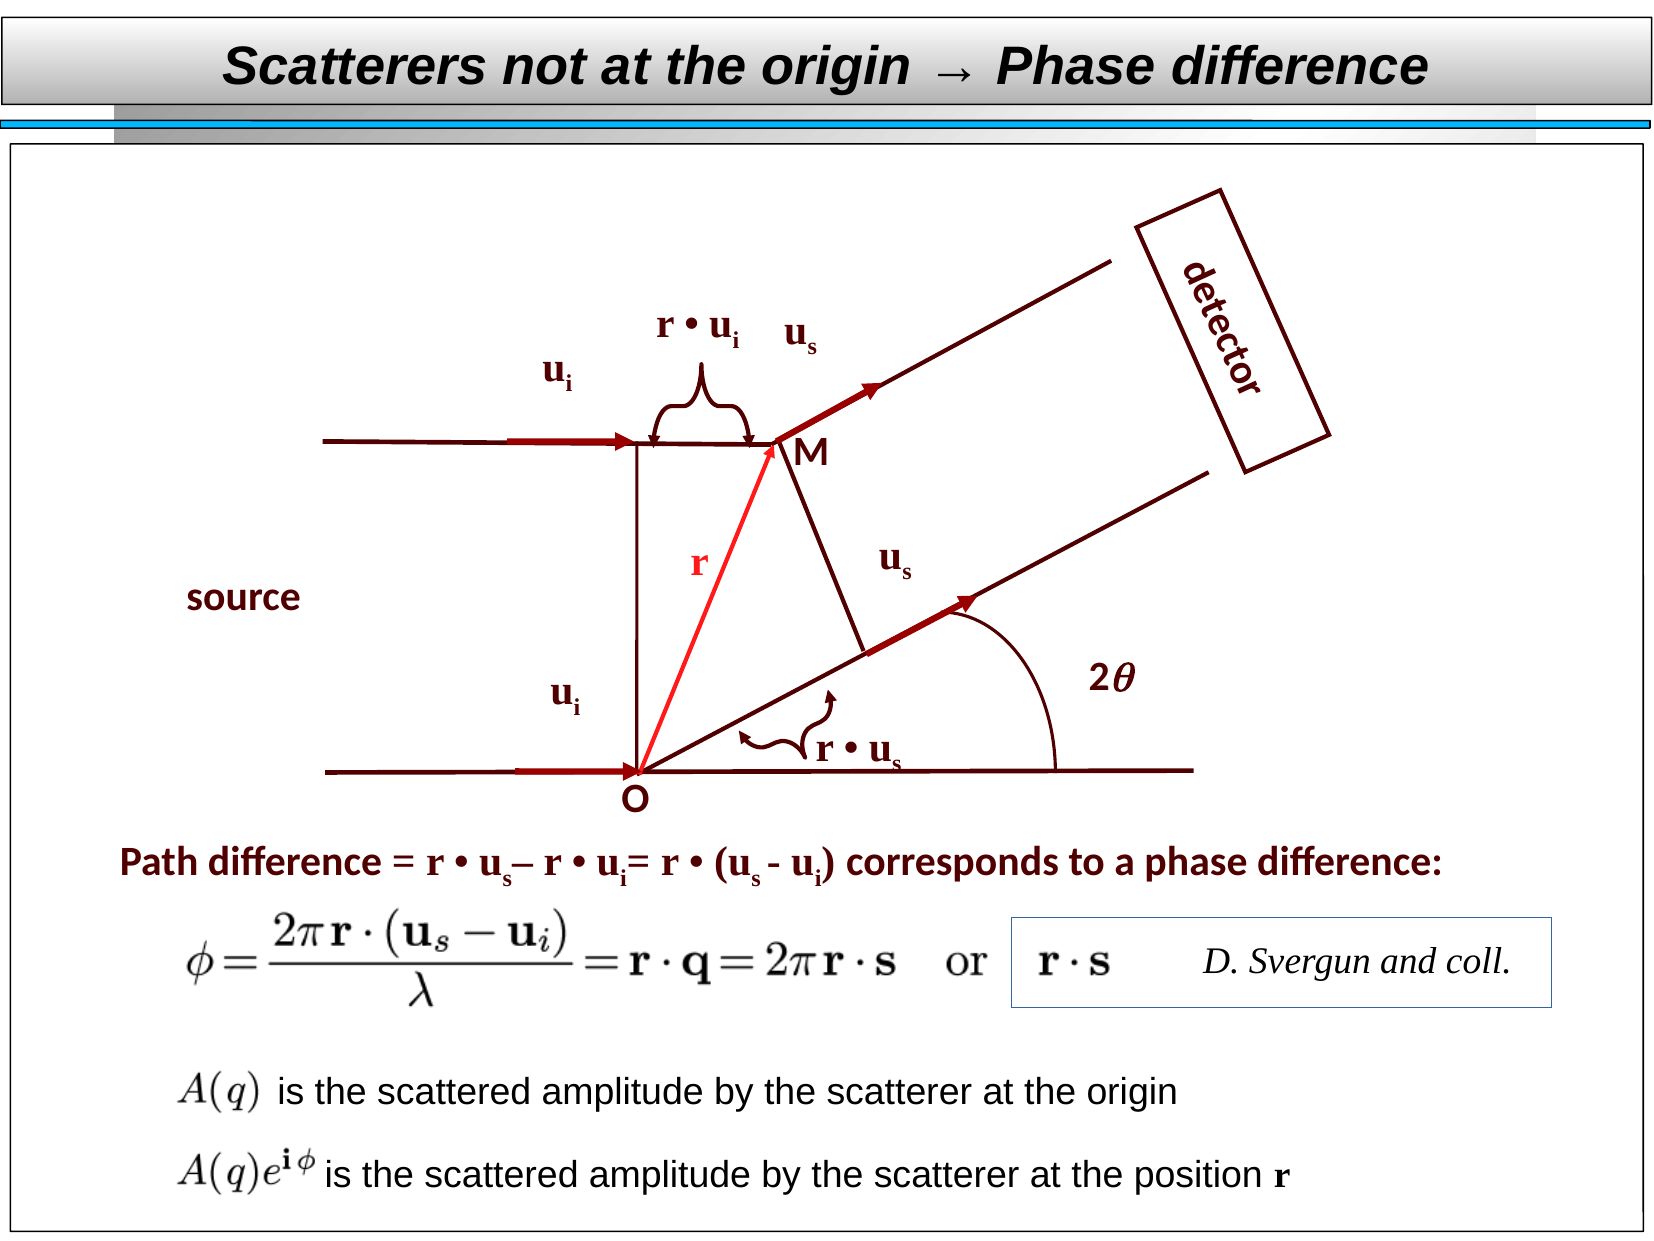

Scatterers not at the origin → Phase difference
r • ui
detector
us
ui
M
us
r
source
2q
ui
 r • us
O
Path difference = r • us– r • ui= r • (us - ui) corresponds to a phase difference:
D. Svergun and coll.
is the scattered amplitude by the scatterer at the origin
is the scattered amplitude by the scatterer at the position r